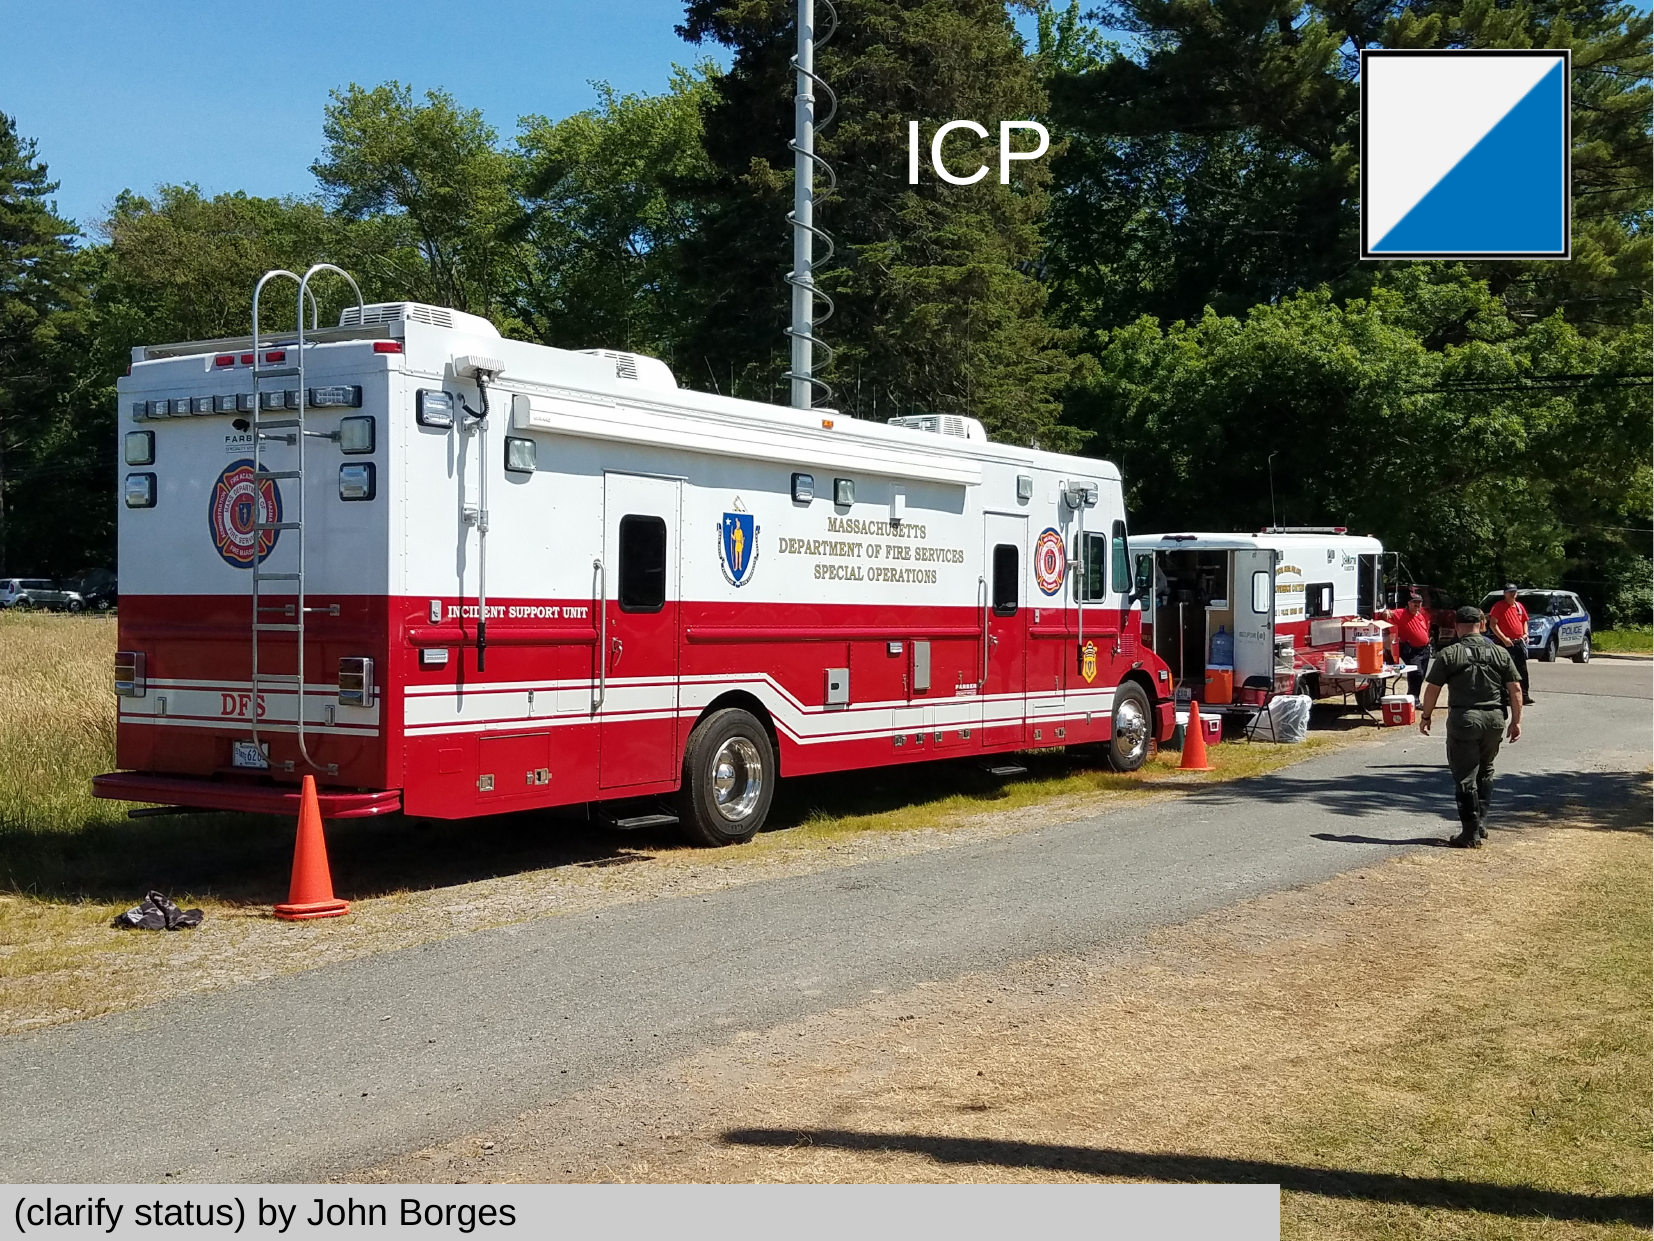

# ICP
(clarify status) by John Borges